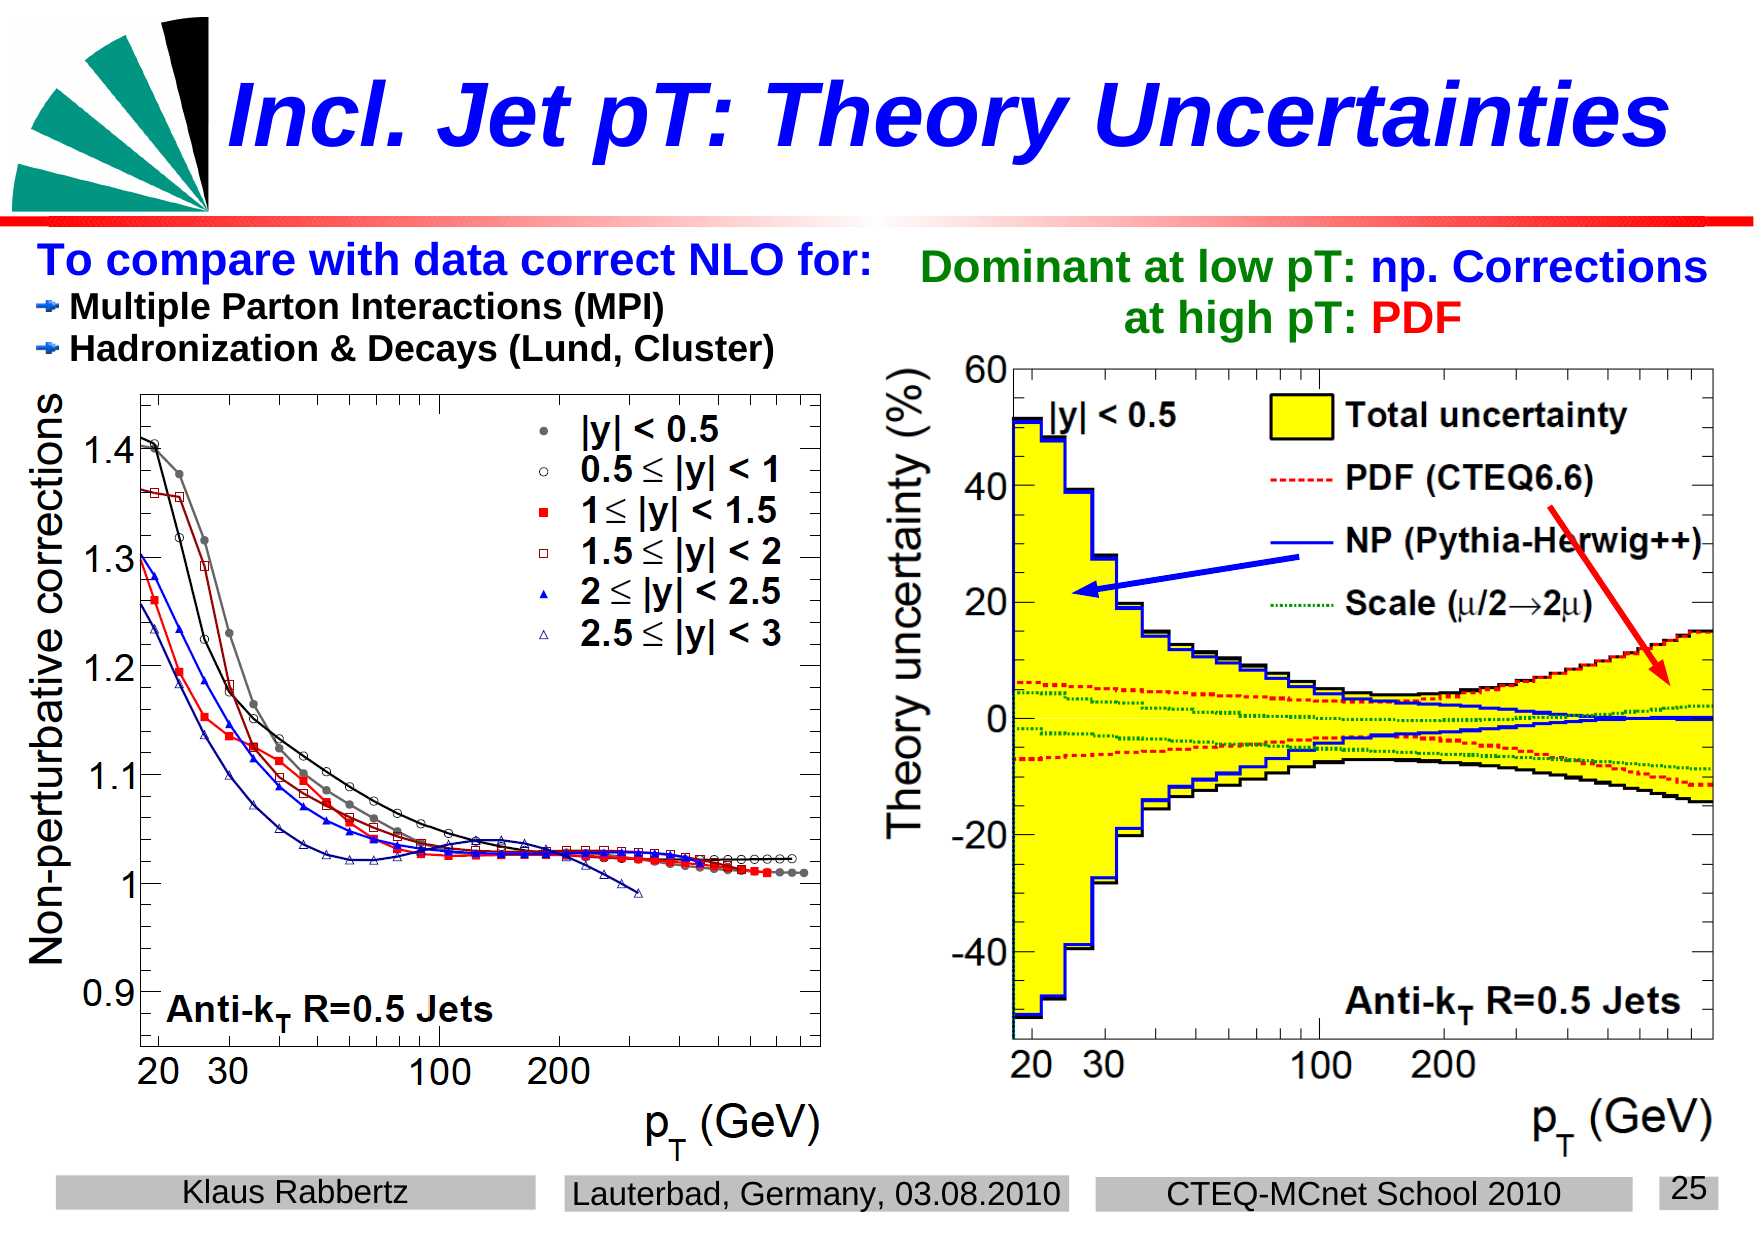

# Incl. Jet pT: Theory Uncertainties
To compare with data correct NLO for:
 Multiple Parton Interactions (MPI)
 Hadronization & Decays (Lund, Cluster)
Dominant at low pT: np. Corrections
 at high pT: PDF